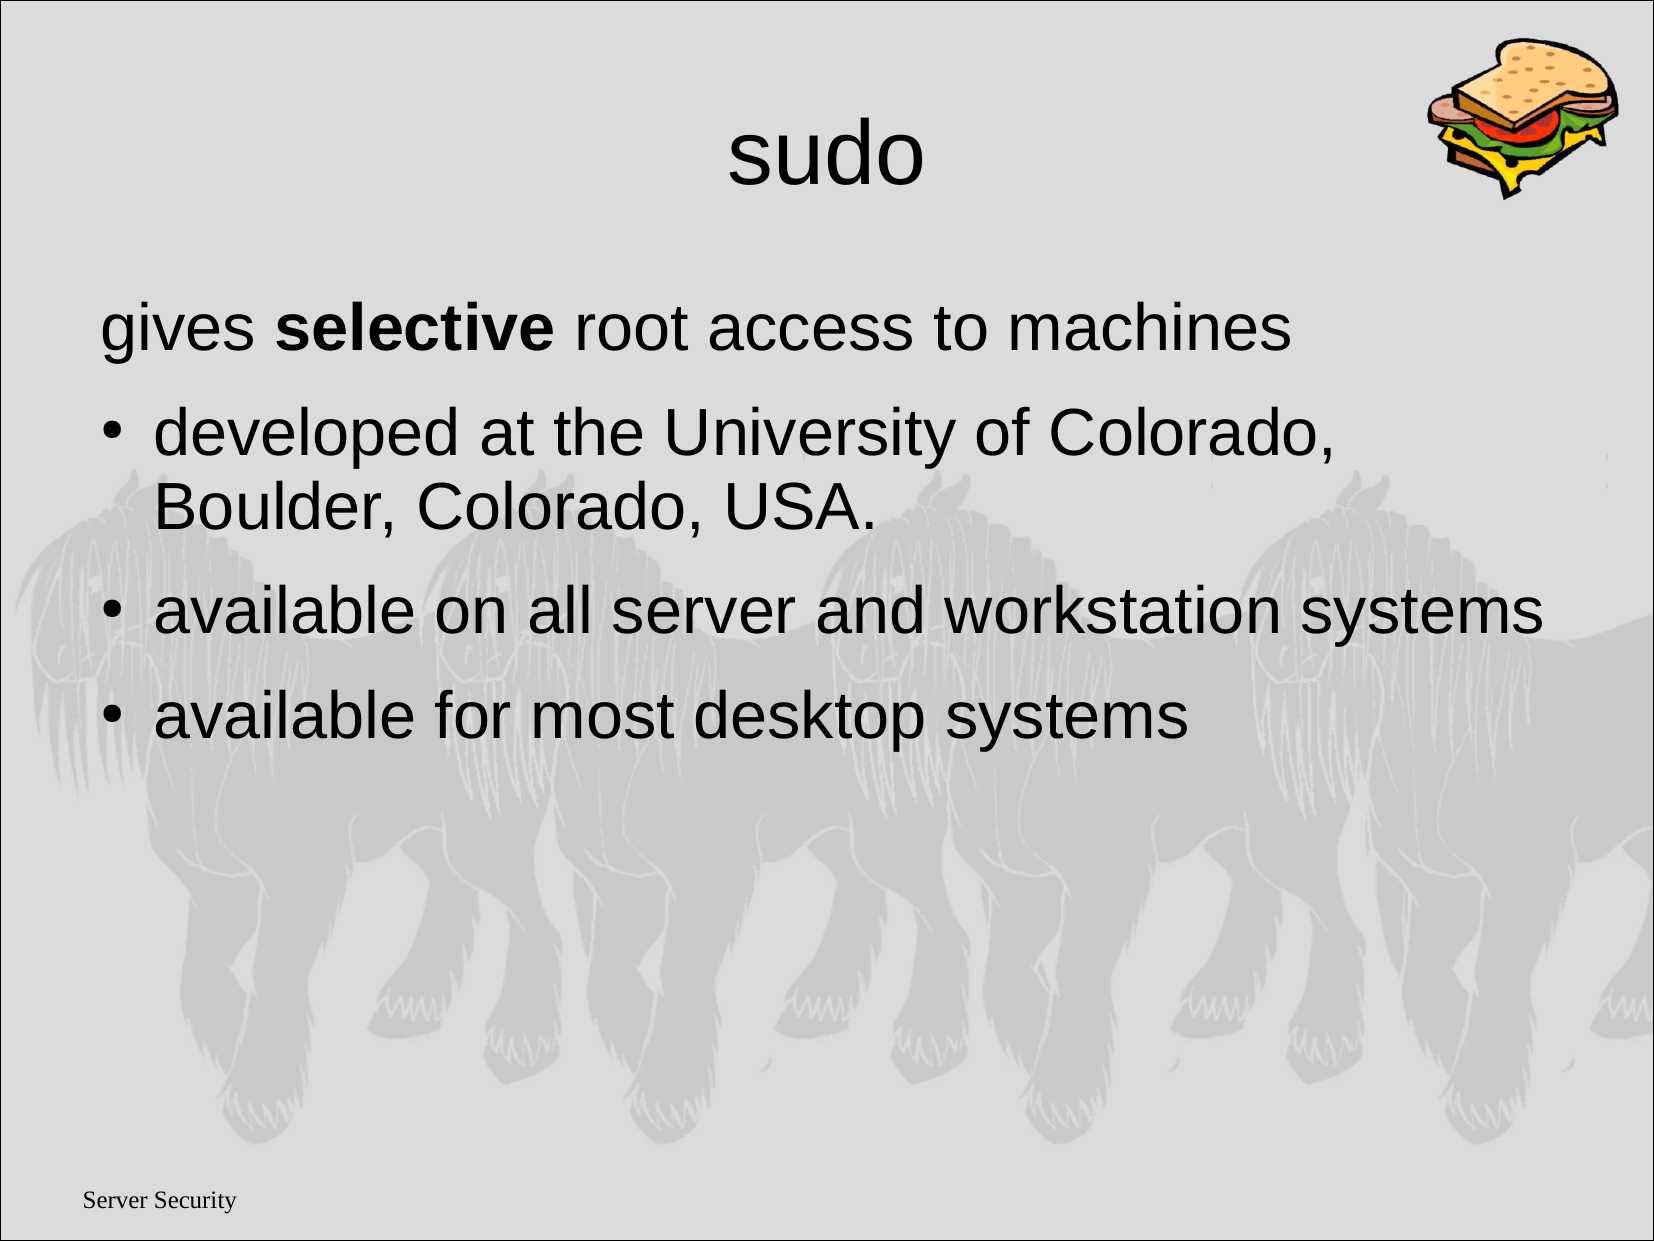

# sudo
gives selective root access to machines
developed at the University of Colorado, Boulder, Colorado, USA.
available on all server and workstation systems
available for most desktop systems